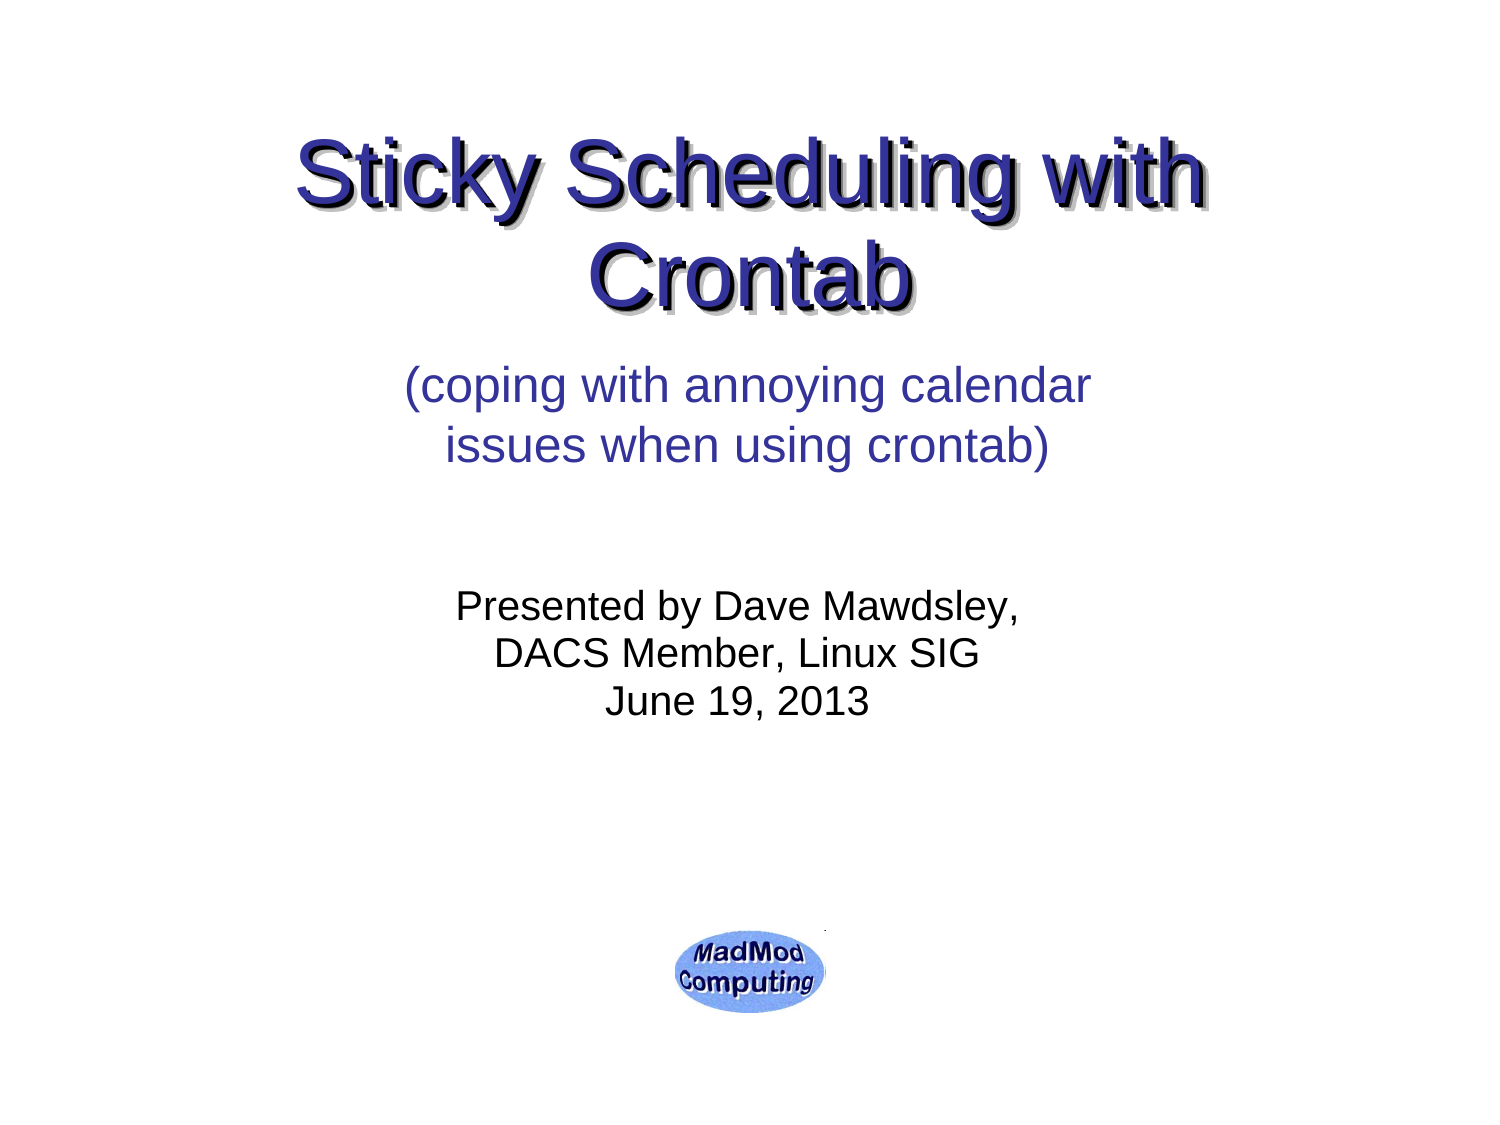

# Sticky Scheduling with Crontab
(coping with annoying calendar issues when using crontab)
Presented by Dave Mawdsley,
DACS Member, Linux SIG
June 19, 2013